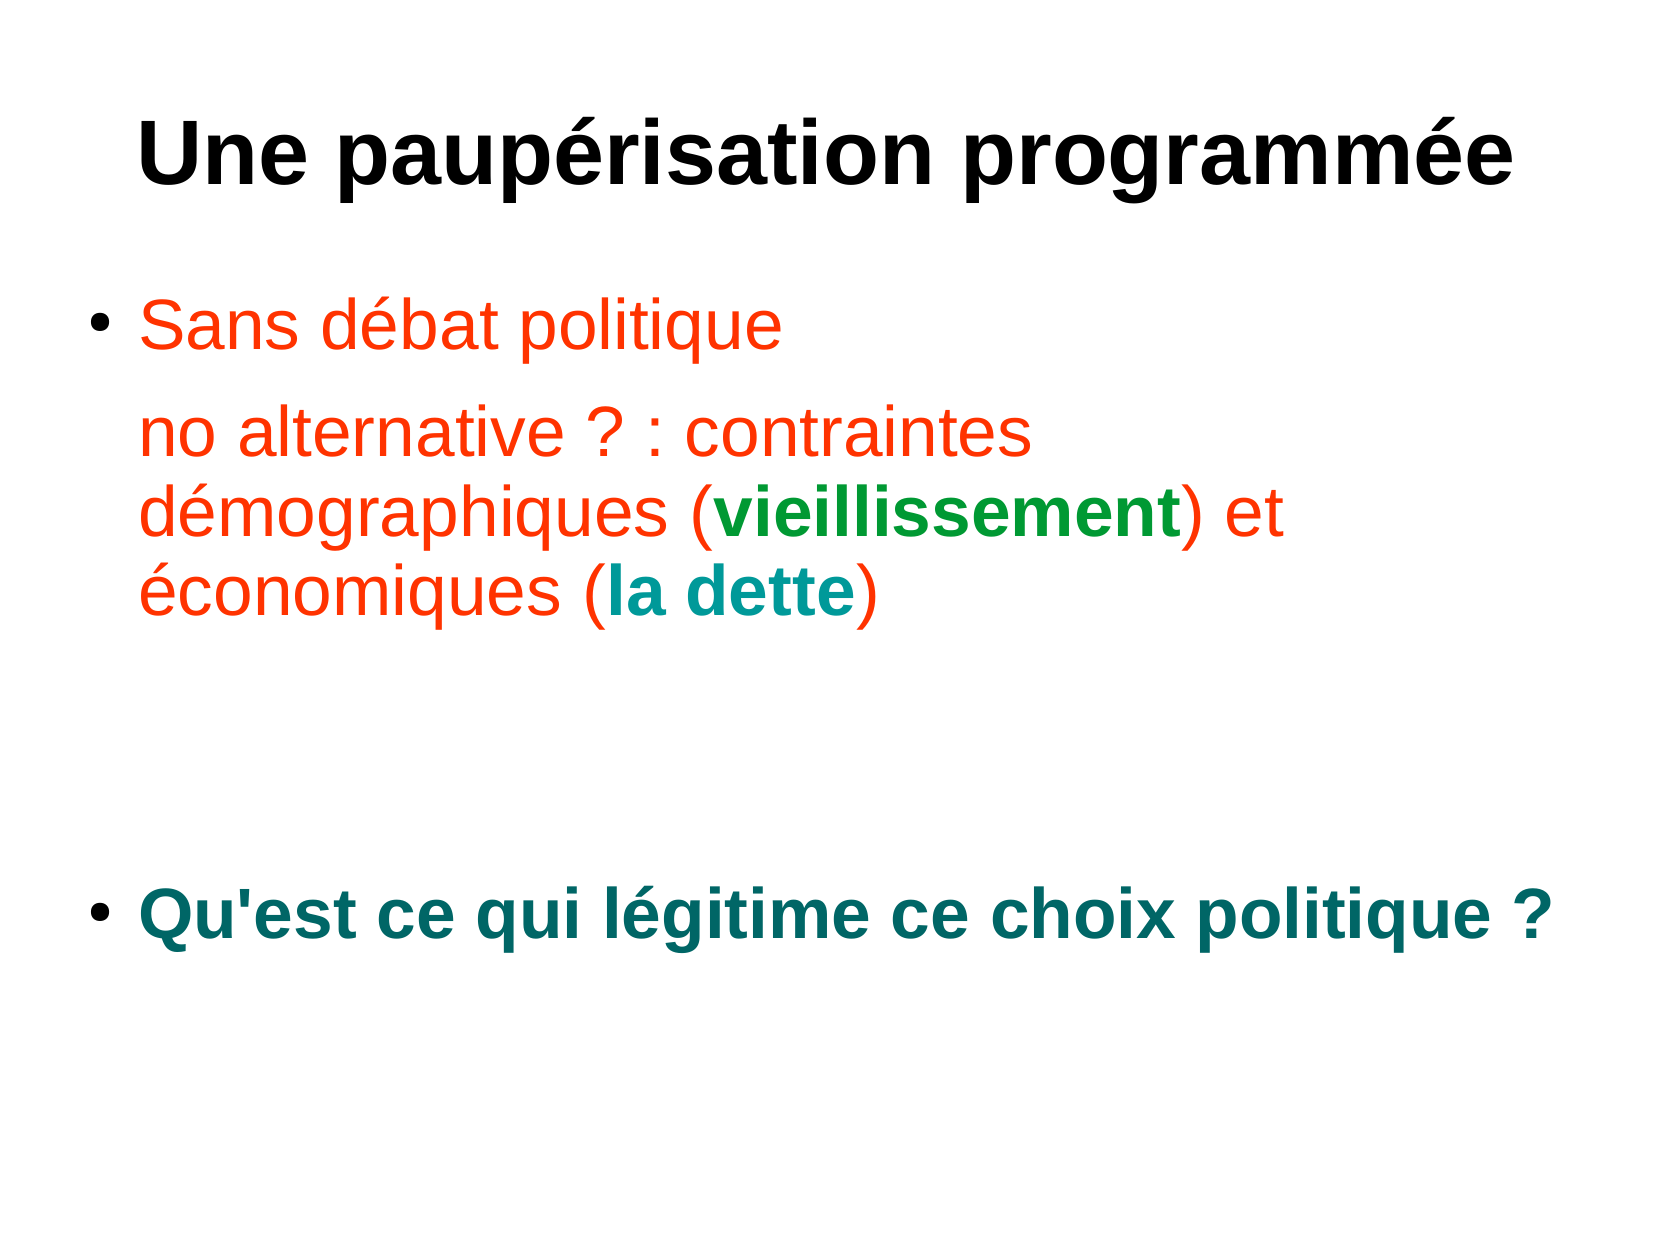

# Une paupérisation programmée
Sans débat politique
no alternative ? : contraintes démographiques (vieillissement) et économiques (la dette)
Qu'est ce qui légitime ce choix politique ?